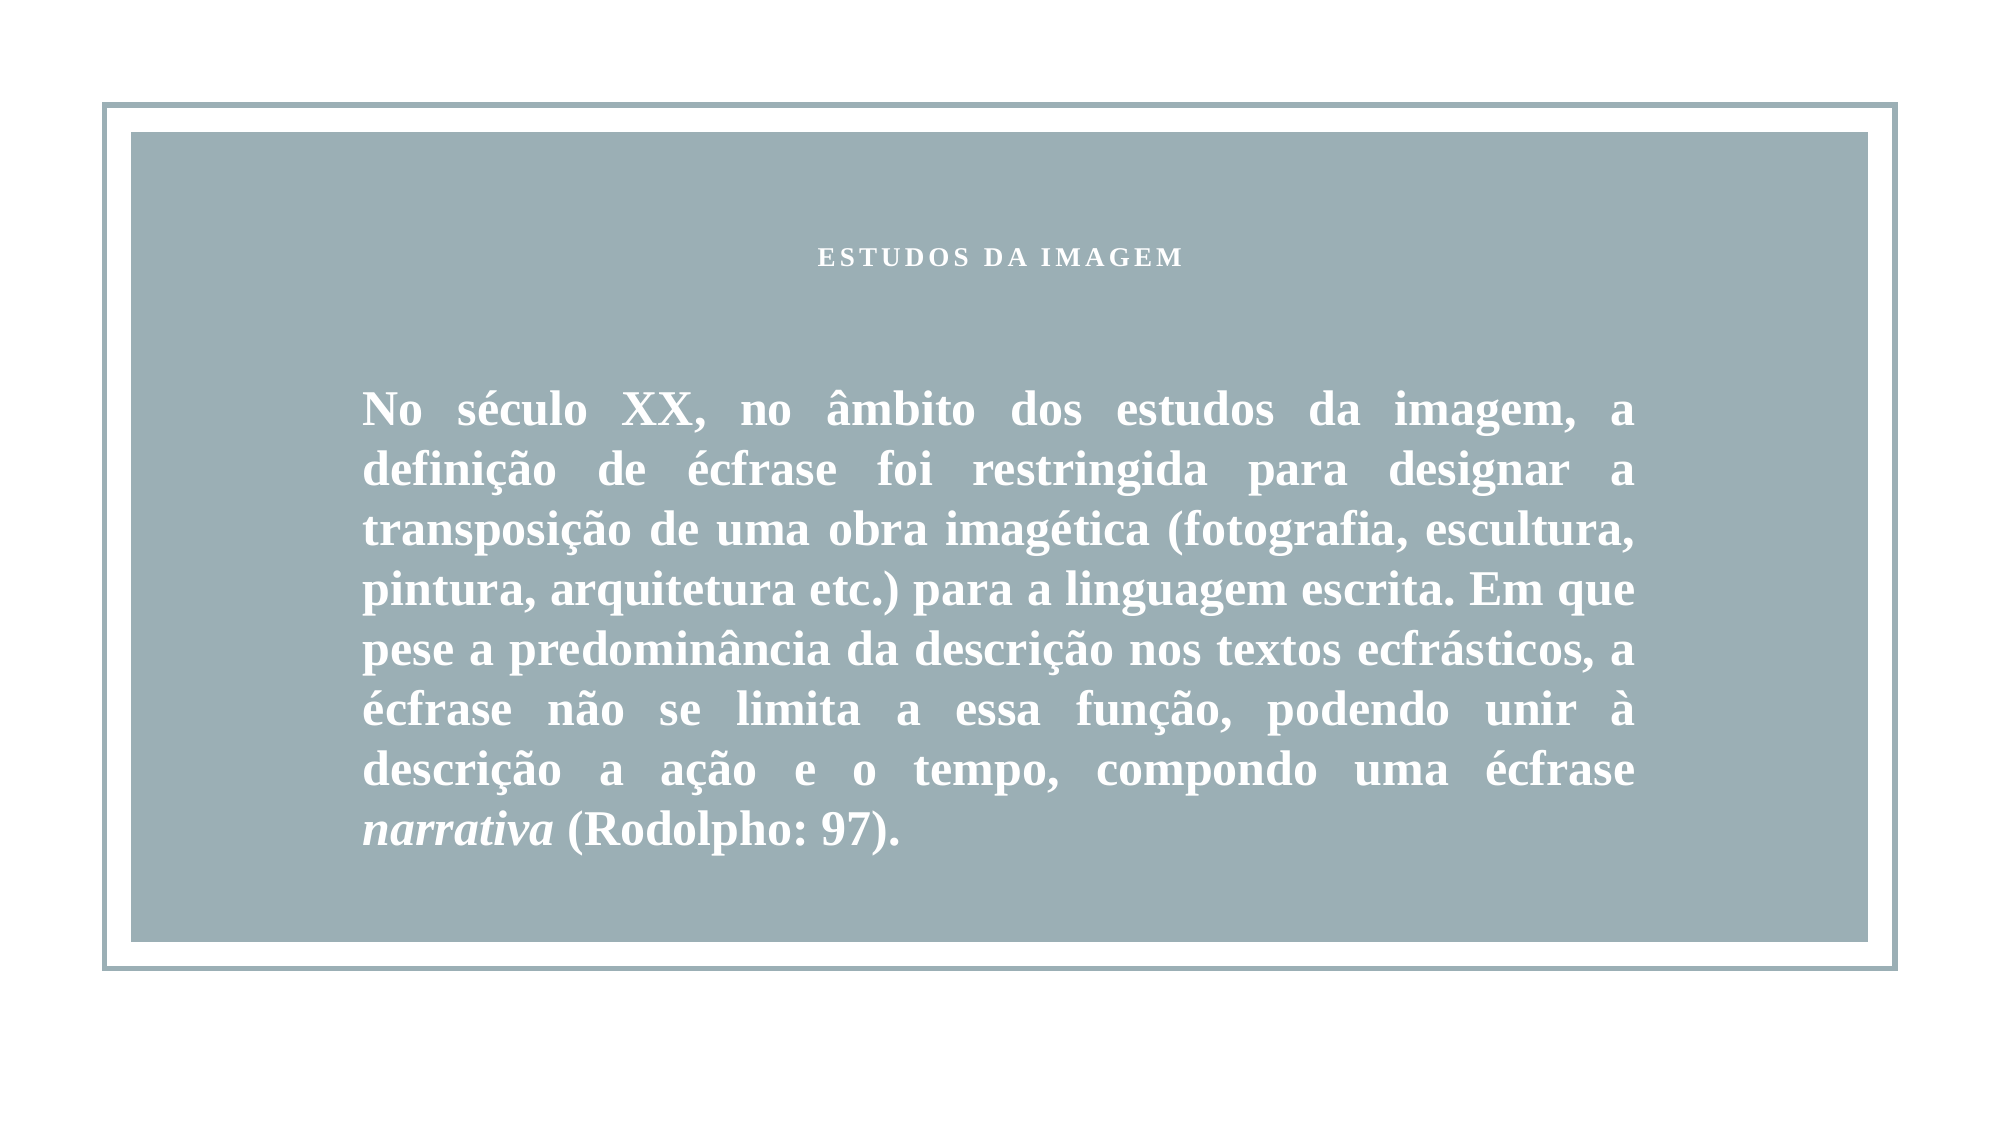

# Estudos da imagem
No século XX, no âmbito dos estudos da imagem, a definição de écfrase foi restringida para designar a transposição de uma obra imagética (fotografia, escultura, pintura, arquitetura etc.) para a linguagem escrita. Em que pese a predominância da descrição nos textos ecfrásticos, a écfrase não se limita a essa função, podendo unir à descrição a ação e o tempo, compondo uma écfrase narrativa (Rodolpho: 97).